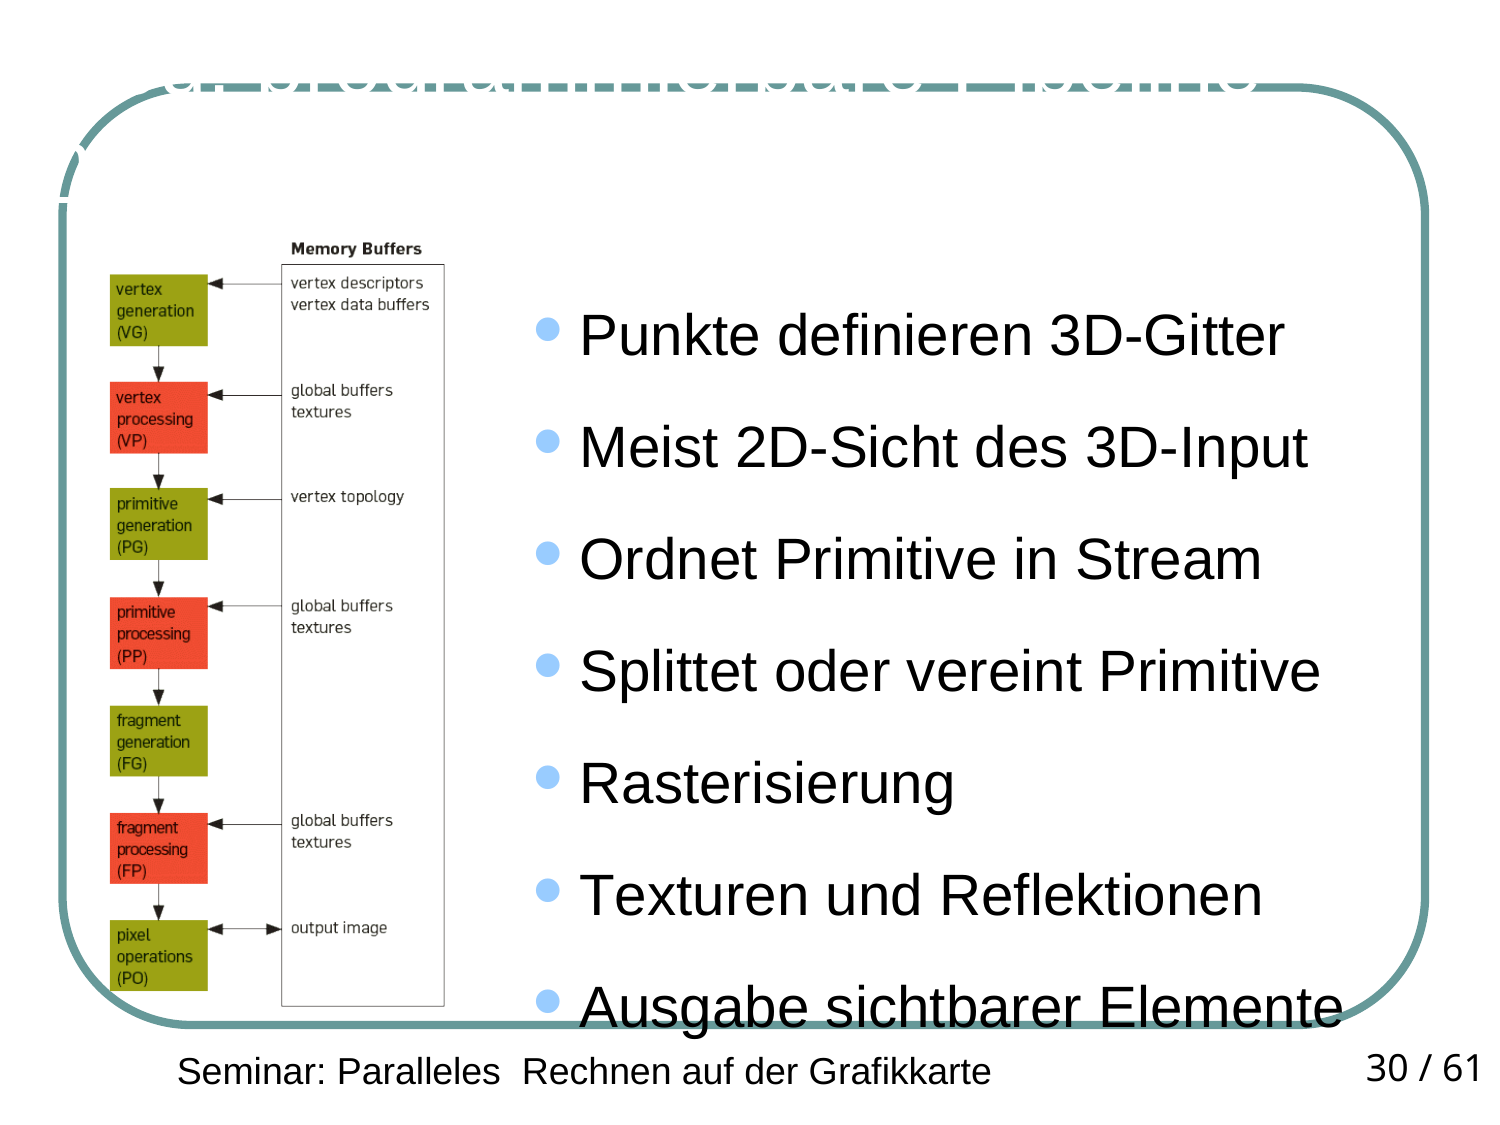

# Neu: programmierbare Pipeline mit Streamprozessoren
Punkte definieren 3D-Gitter
Meist 2D-Sicht des 3D-Input
Ordnet Primitive in Stream
Splittet oder vereint Primitive
Rasterisierung
Texturen und Reflektionen
Ausgabe sichtbarer Elemente
Seminar: Paralleles Rechnen auf der Grafikkarte
30